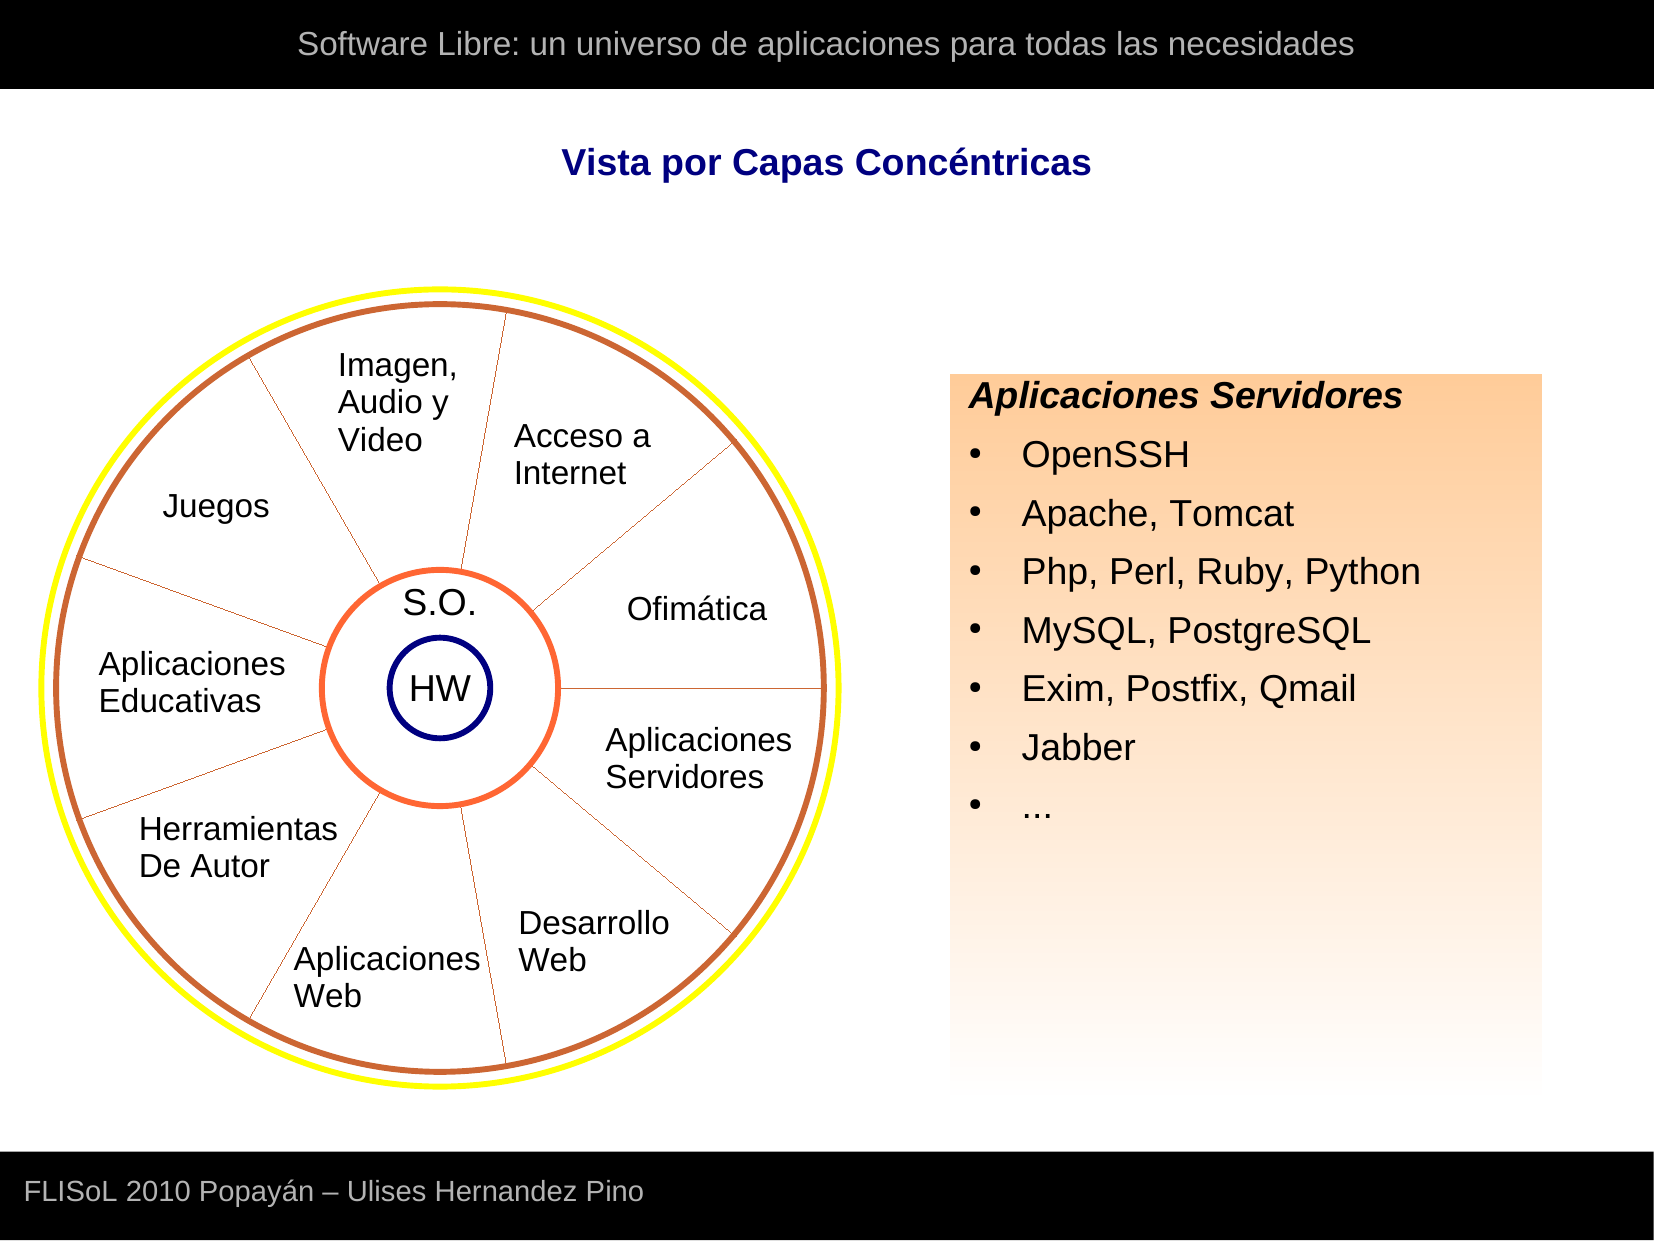

Vista por Capas Concéntricas
Imagen,
Audio y
Video
# Aplicaciones Servidores
OpenSSH
Apache, Tomcat
Php, Perl, Ruby, Python
MySQL, PostgreSQL
Exim, Postfix, Qmail
Jabber
...
Acceso a
Internet
Juegos
S.O.
Ofimática
HW
Aplicaciones
Educativas
Aplicaciones
Servidores
Herramientas
De Autor
Desarrollo
Web
Aplicaciones
Web